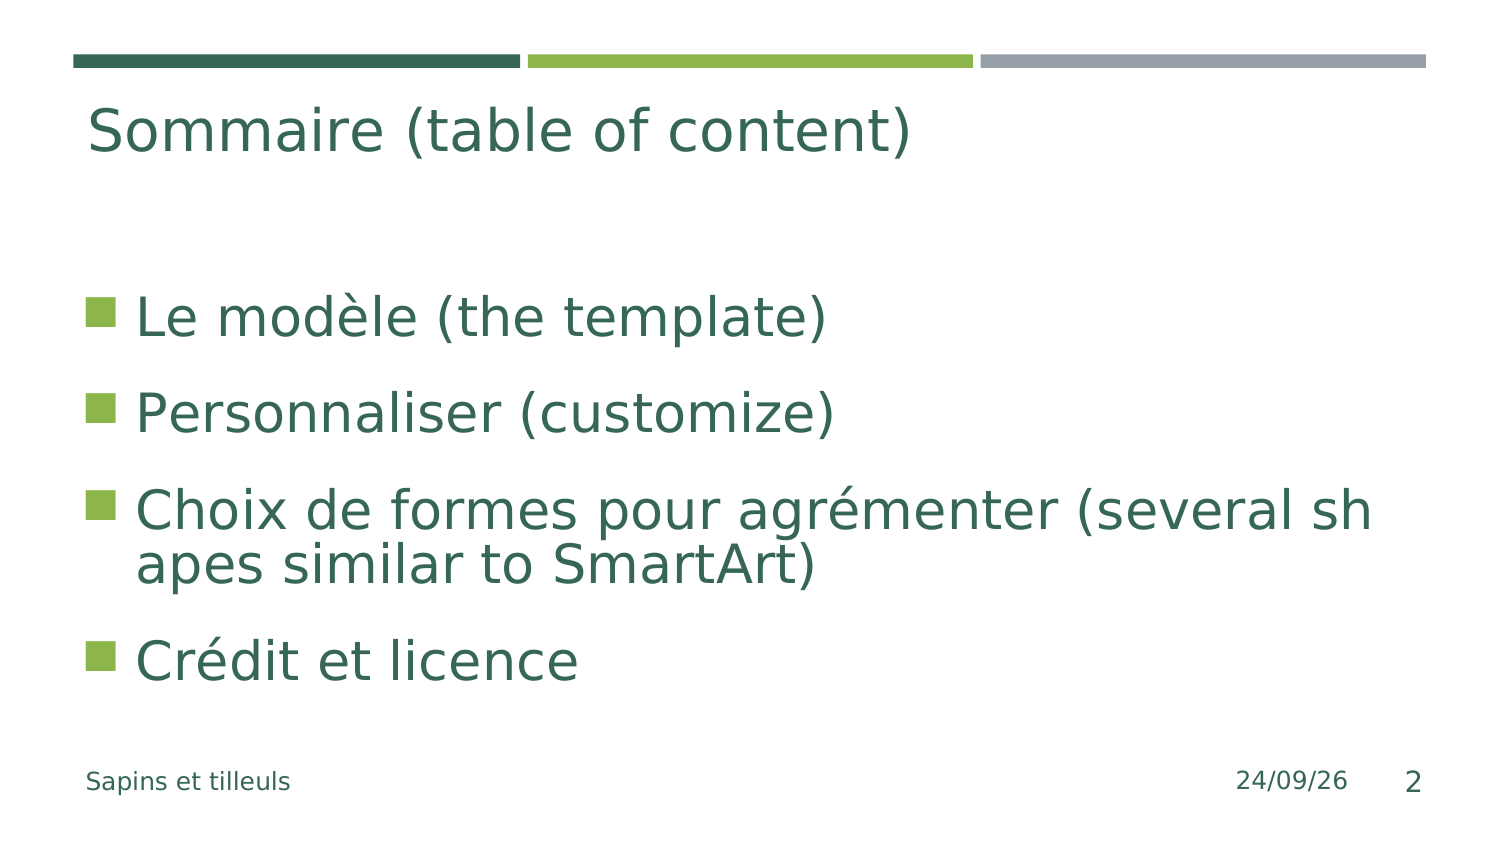

# Sommaire (table of content)
Le modèle (the template)
Personnaliser (customize)
Choix de formes pour agrémenter (several shapes similar to SmartArt)
Crédit et licence
Sapins et tilleuls
2